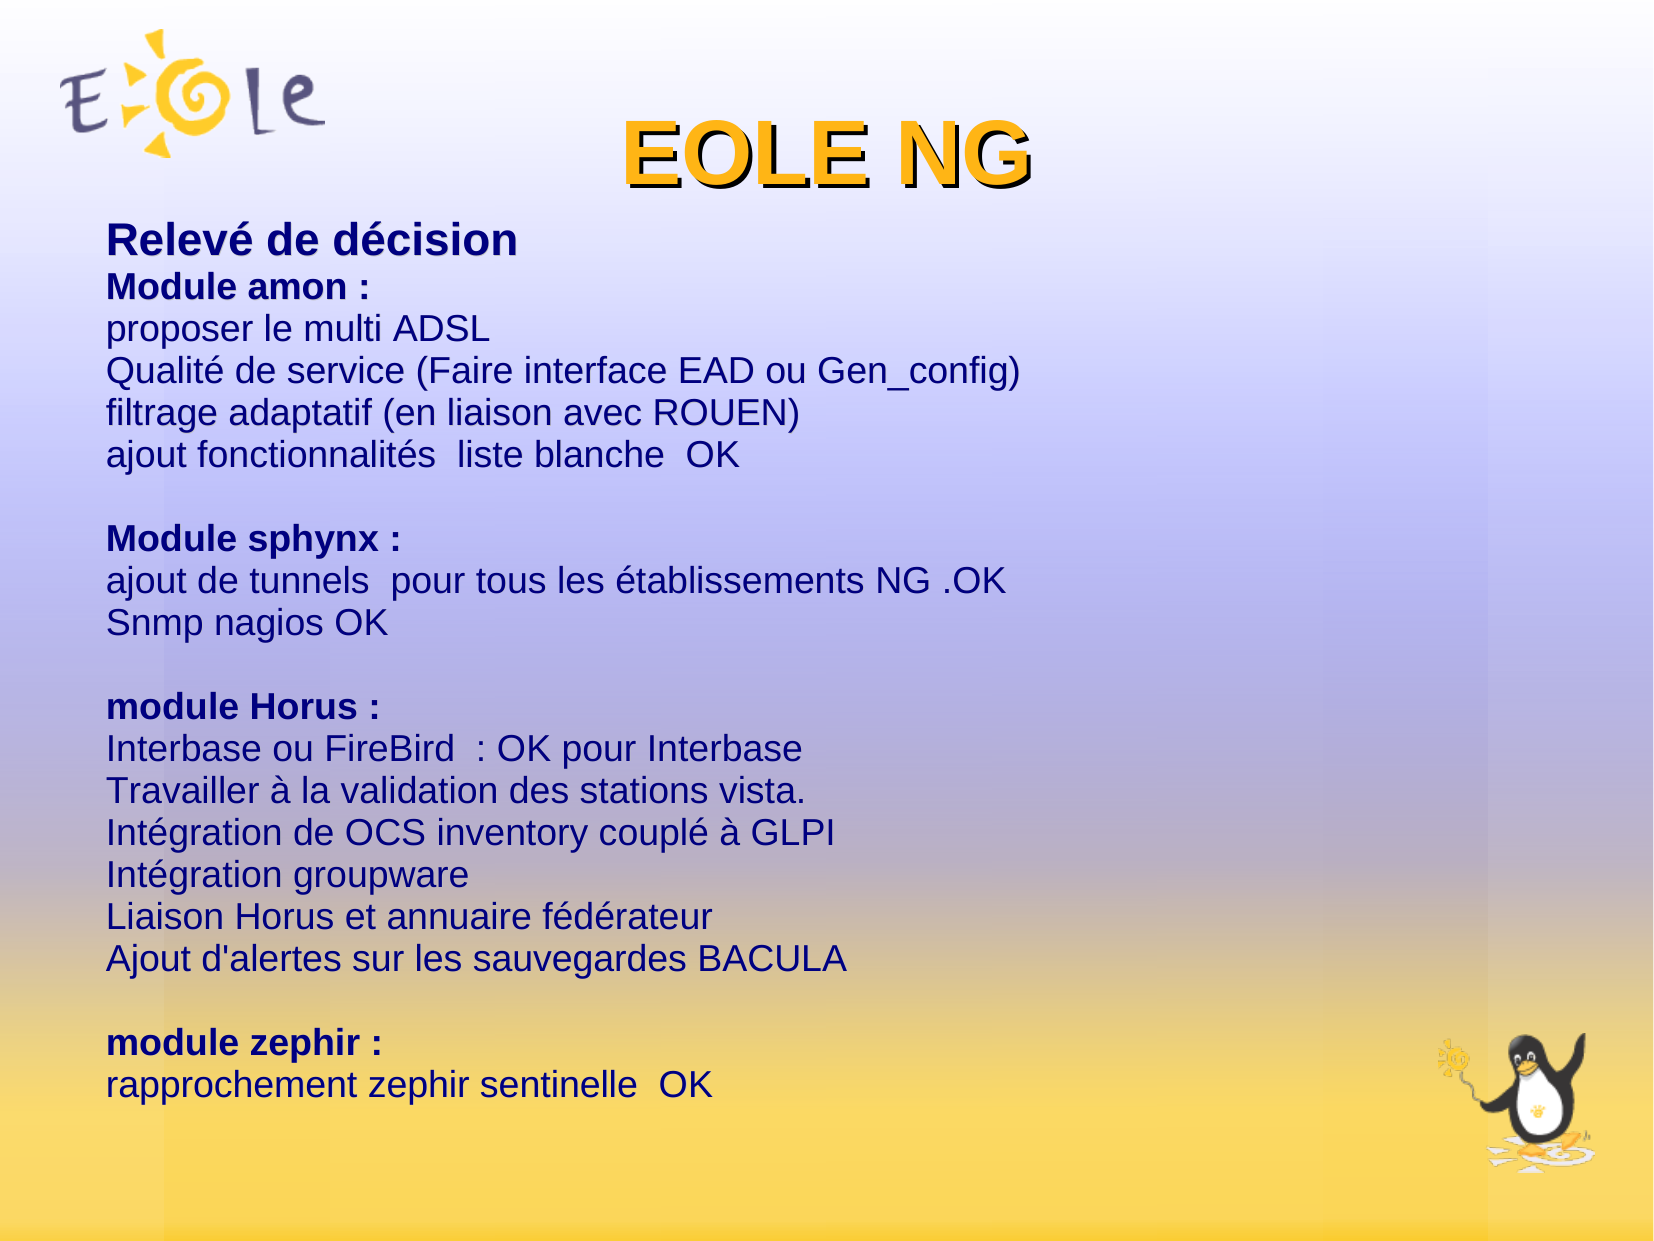

# EOLE NG
Relevé de décision
Module amon :
proposer le multi ADSL
Qualité de service (Faire interface EAD ou Gen_config)
filtrage adaptatif (en liaison avec ROUEN)
ajout fonctionnalités  liste blanche  OK
Module sphynx :
ajout de tunnels  pour tous les établissements NG .OK
Snmp nagios OK
module Horus :
Interbase ou FireBird : OK pour Interbase
Travailler à la validation des stations vista.
Intégration de OCS inventory couplé à GLPI
Intégration groupware
Liaison Horus et annuaire fédérateur
Ajout d'alertes sur les sauvegardes BACULA
module zephir :
rapprochement zephir sentinelle OK